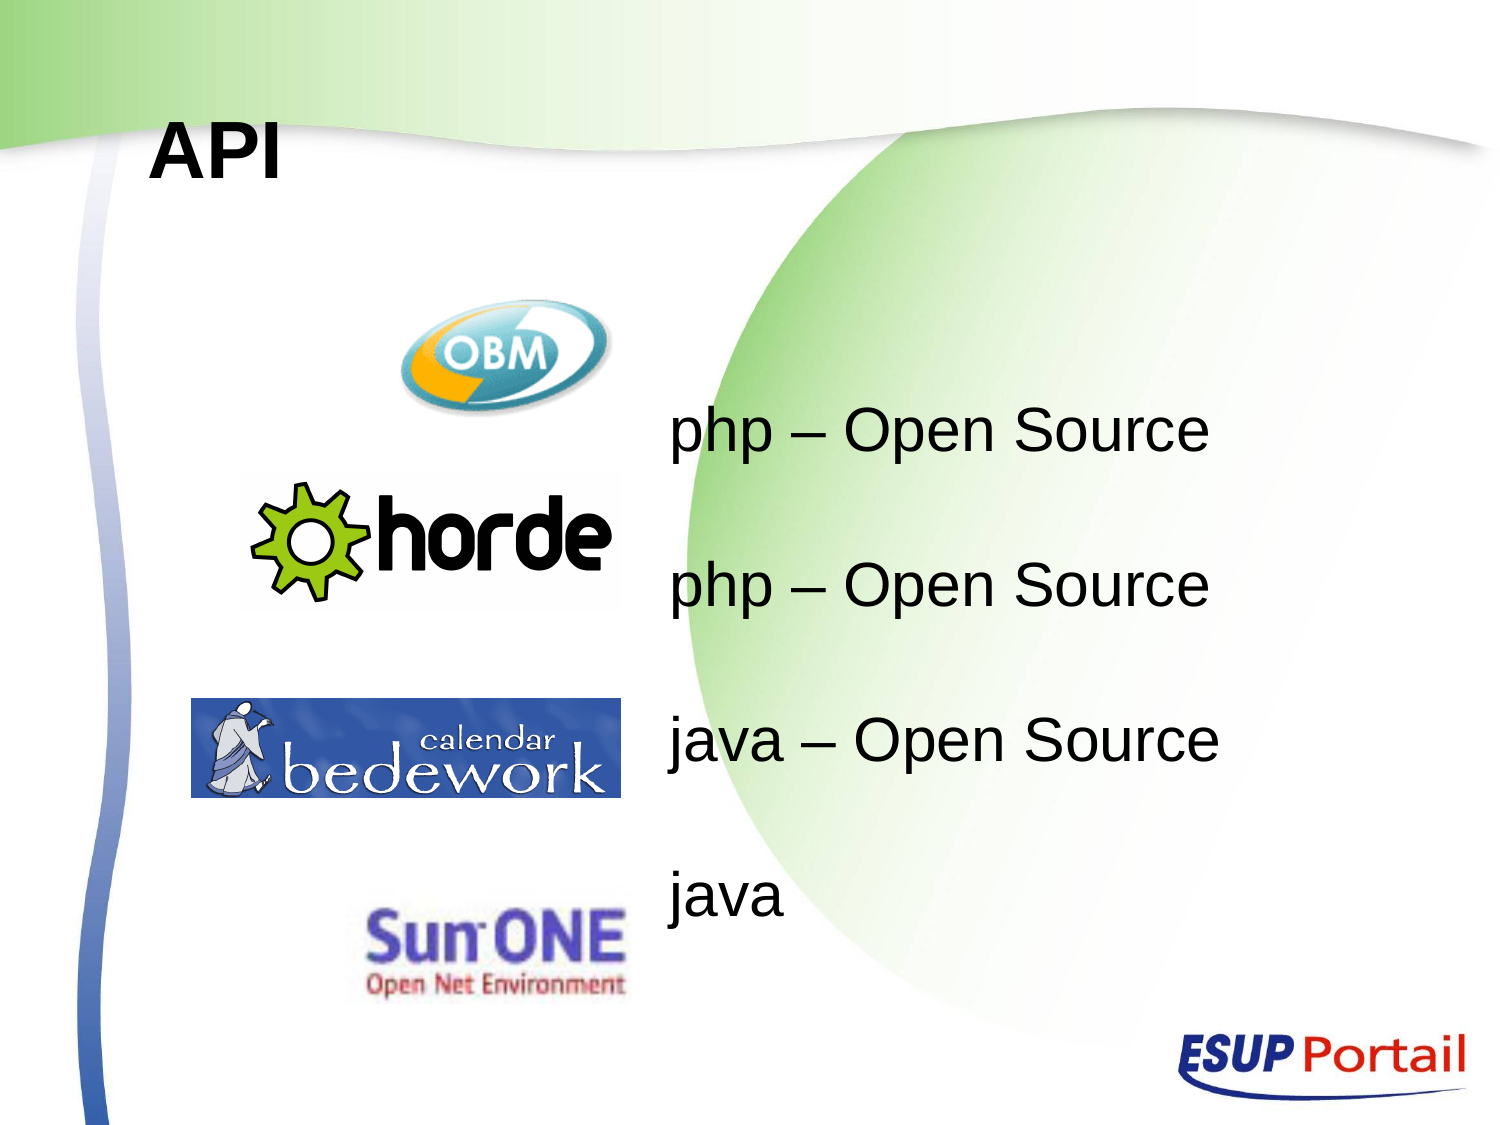

# API
php – Open Source
php – Open Source
java – Open Source
java